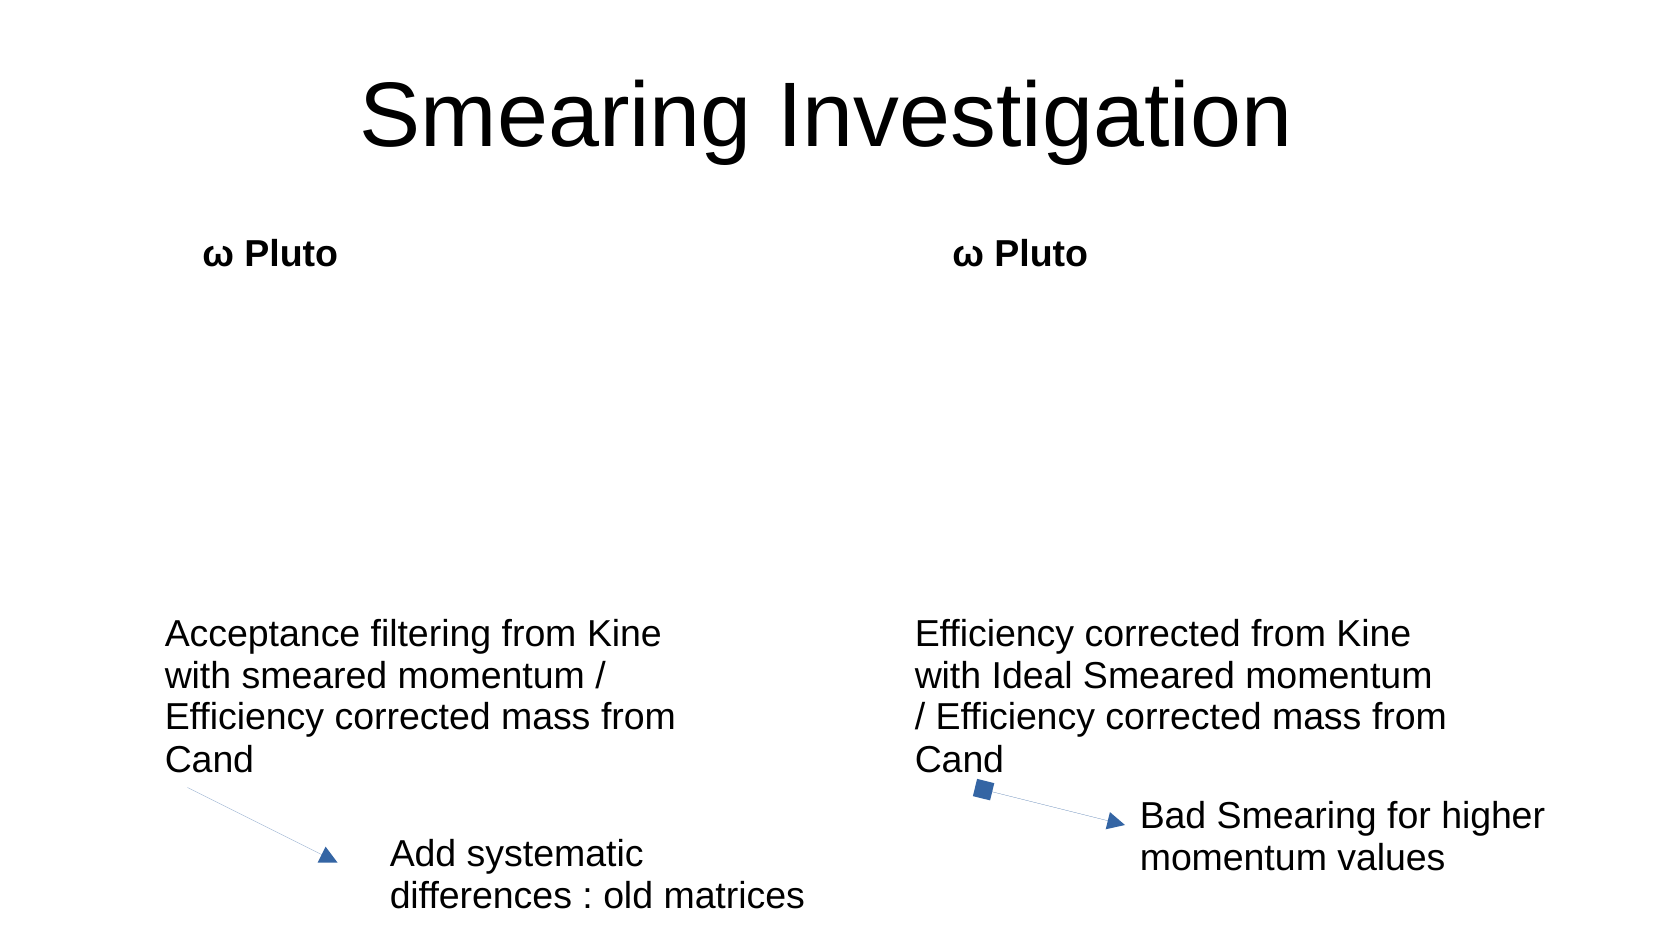

# Smearing Investigation
ω Pluto
ω Pluto
Acceptance filtering from Kine with smeared momentum / Efficiency corrected mass from Cand
Efficiency corrected from Kine with Ideal Smeared momentum / Efficiency corrected mass from Cand
Bad Smearing for higher momentum values
Add systematic differences : old matrices